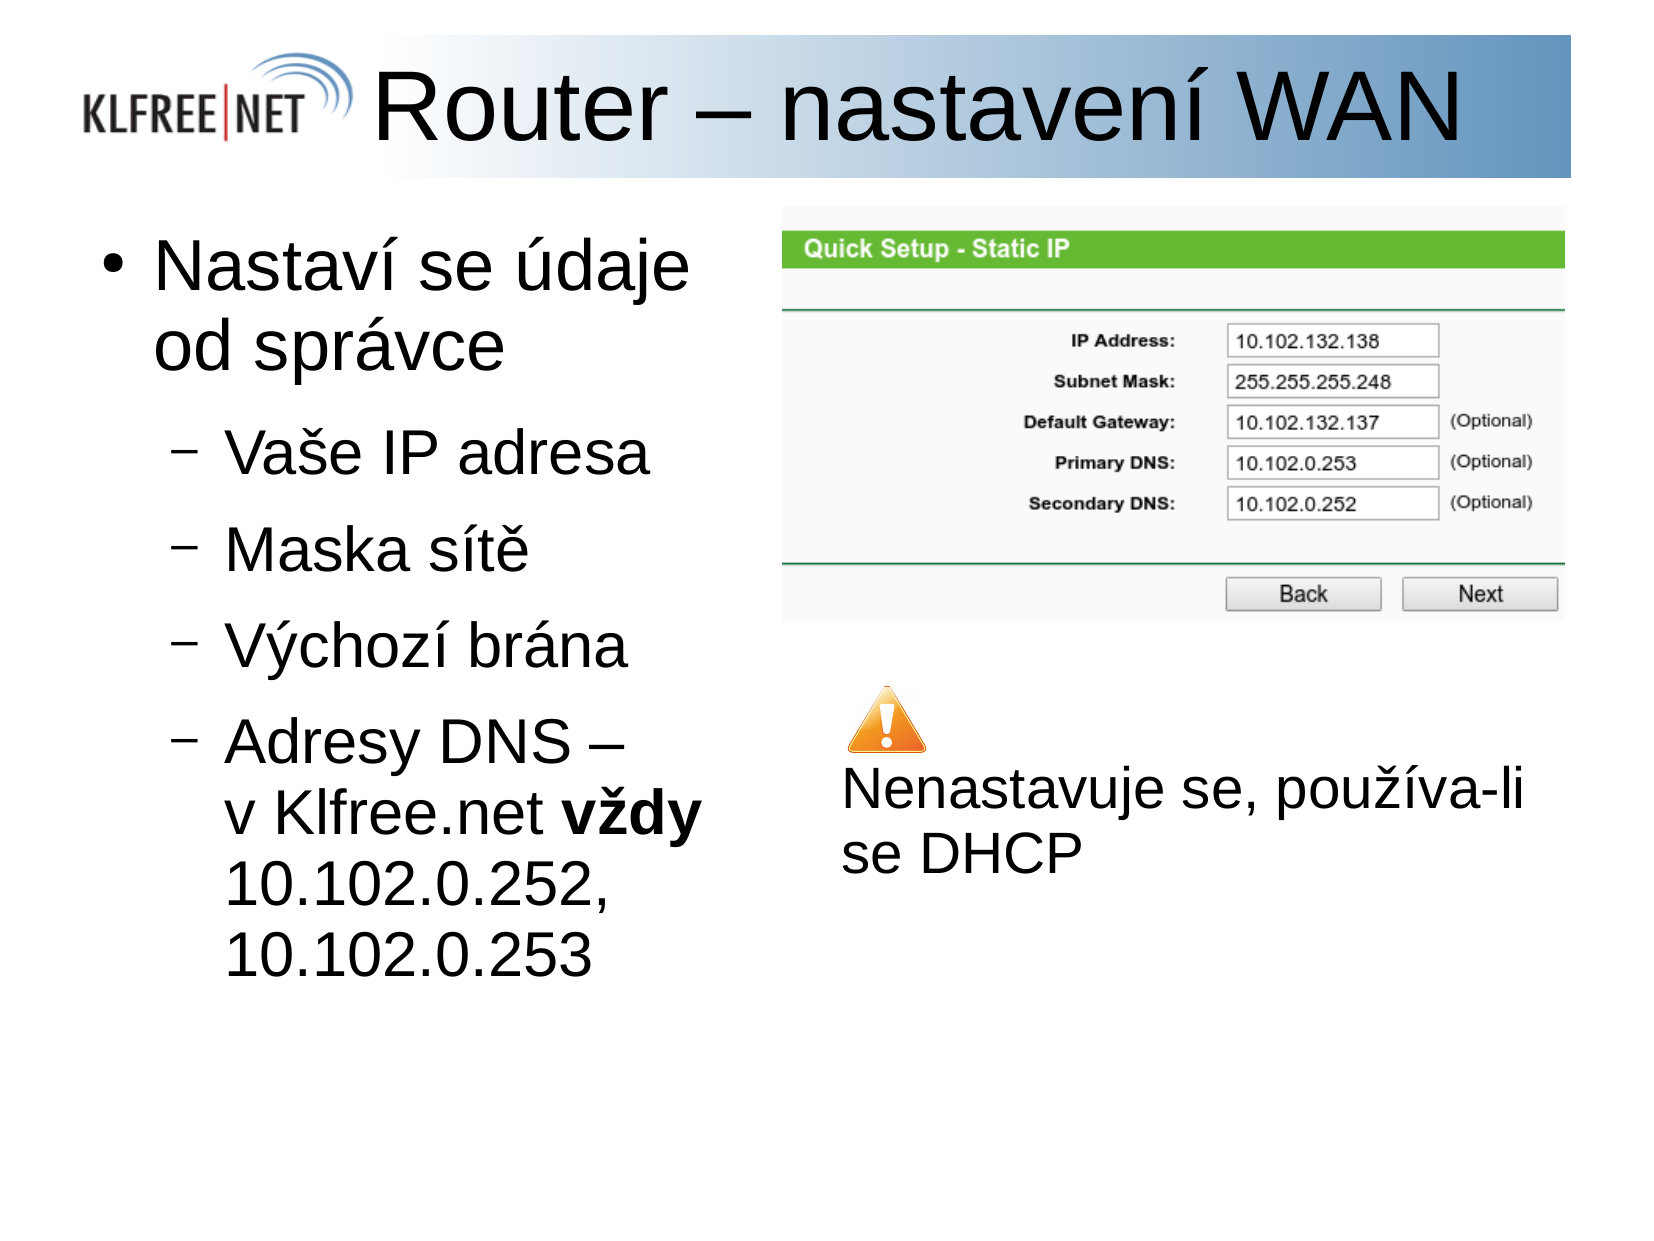

# Router – nastavení WAN
Nastaví se údaje
od správce
Vaše IP adresa
Maska sítě
Výchozí brána
Adresy DNS –
v Klfree.net vždy 10.102.0.252, 10.102.0.253
Nenastavuje se, používa-li se DHCP